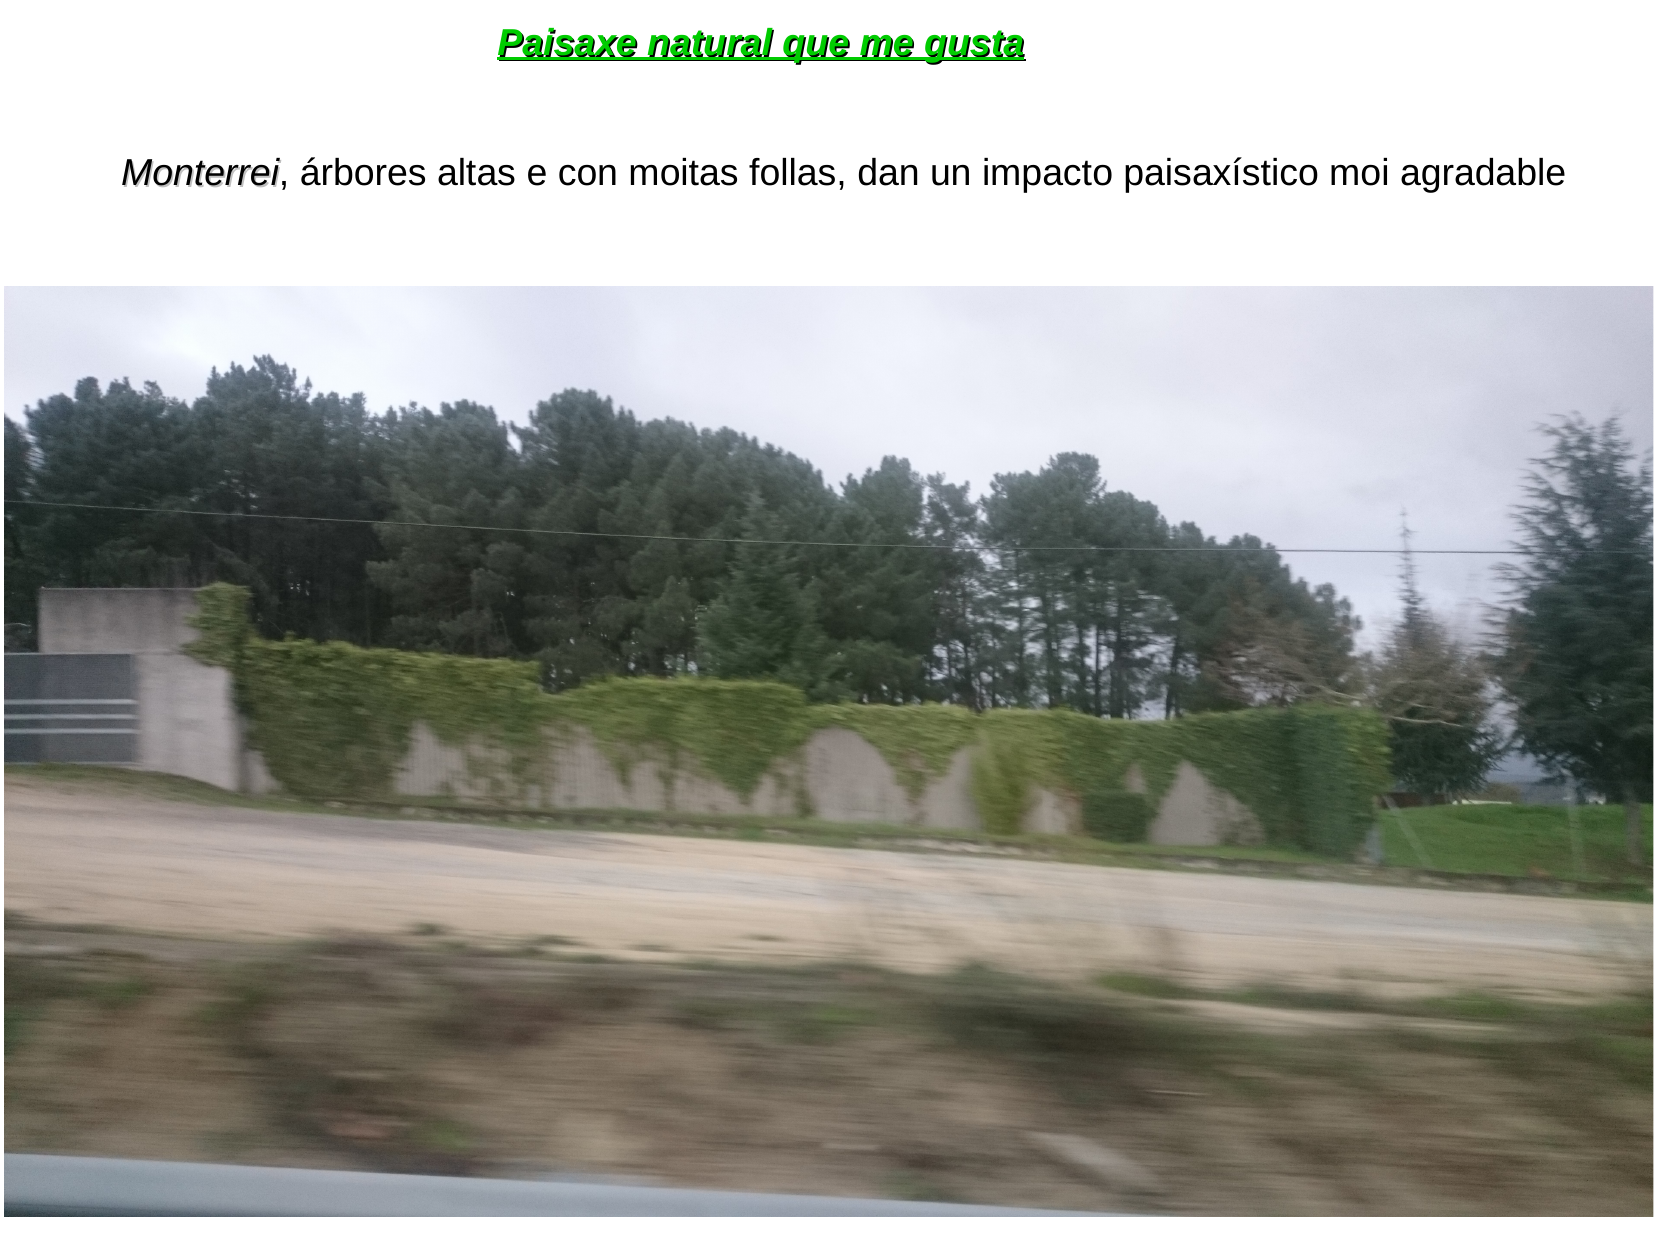

Paisaxe natural que me gusta
Monterrei, árbores altas e con moitas follas, dan un impacto paisaxístico moi agradable